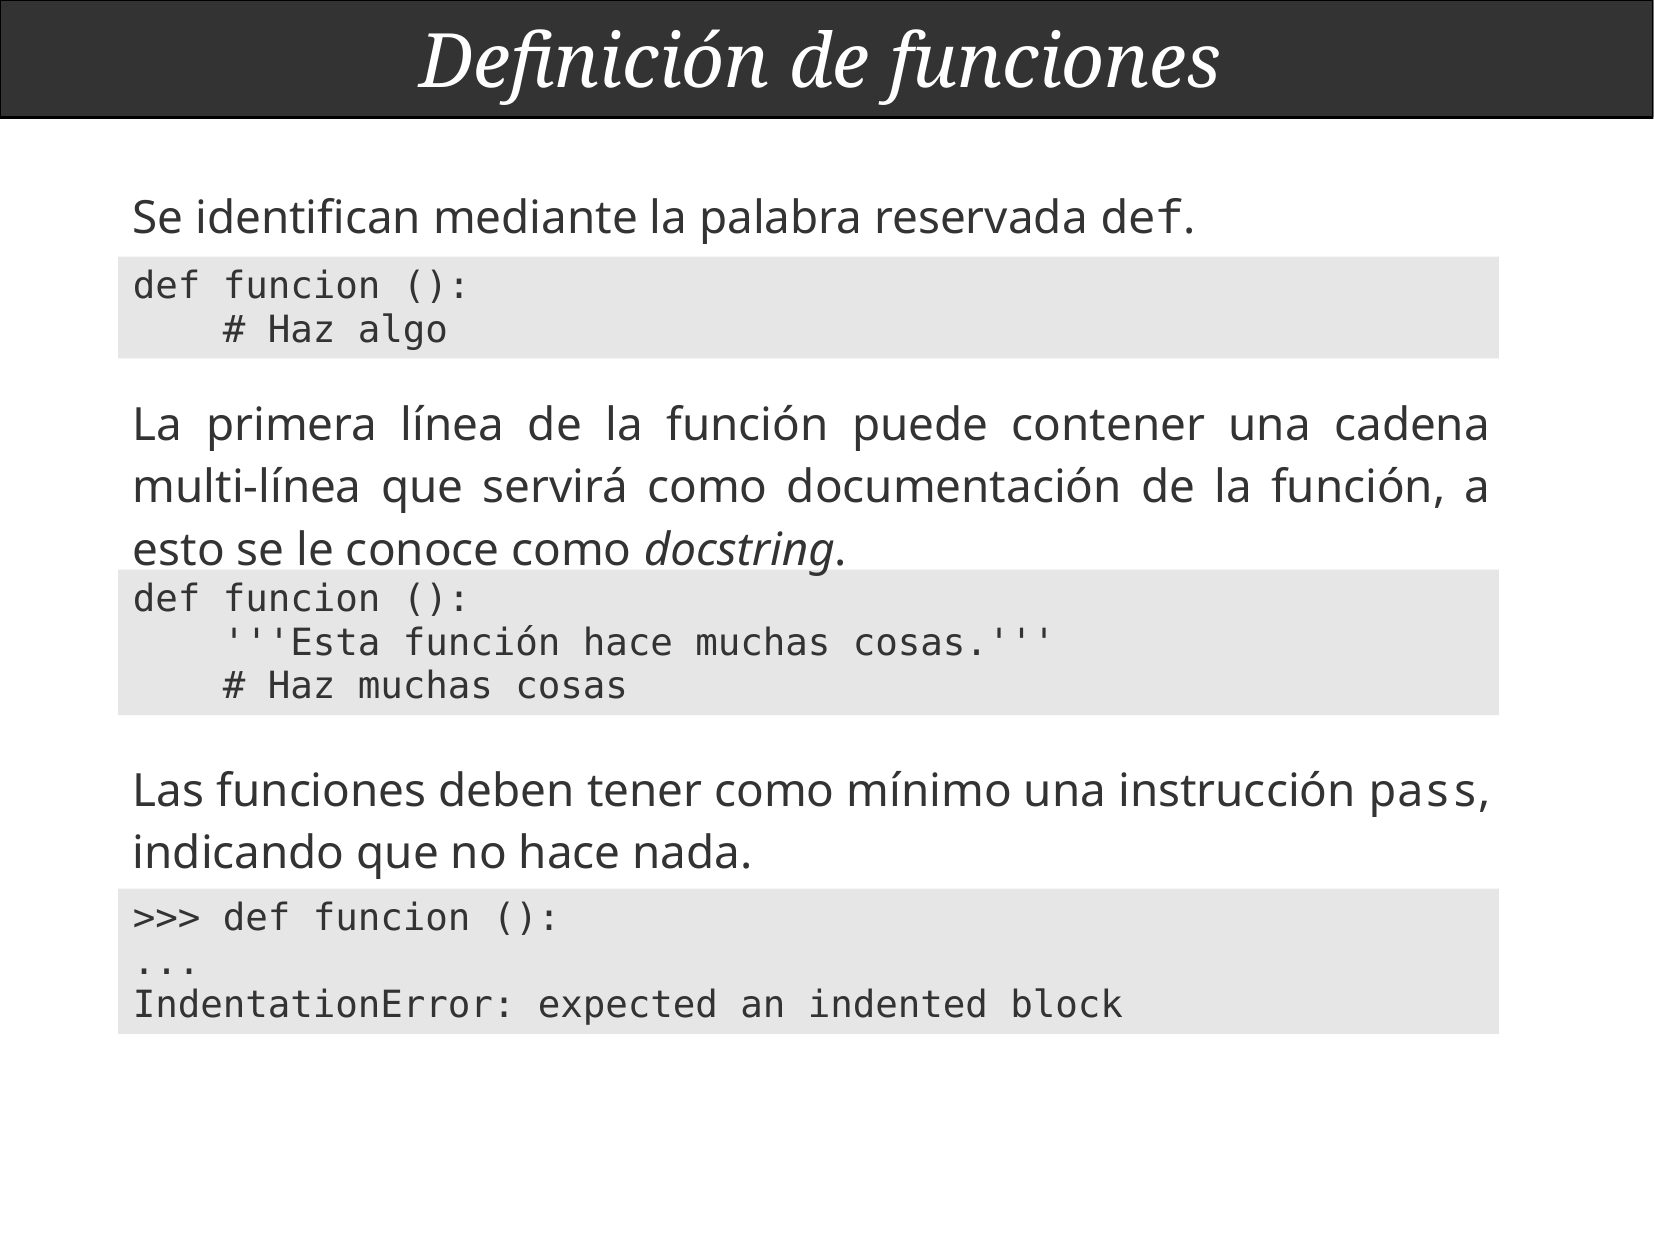

Definición de funciones
Se identifican mediante la palabra reservada def.
def funcion ():
 # Haz algo
La primera línea de la función puede contener una cadena multi-línea que servirá como documentación de la función, a esto se le conoce como docstring.
def funcion ():
 '''Esta función hace muchas cosas.'''
 # Haz muchas cosas
Las funciones deben tener como mínimo una instrucción pass, indicando que no hace nada.
>>> def funcion ():
...
IndentationError: expected an indented block